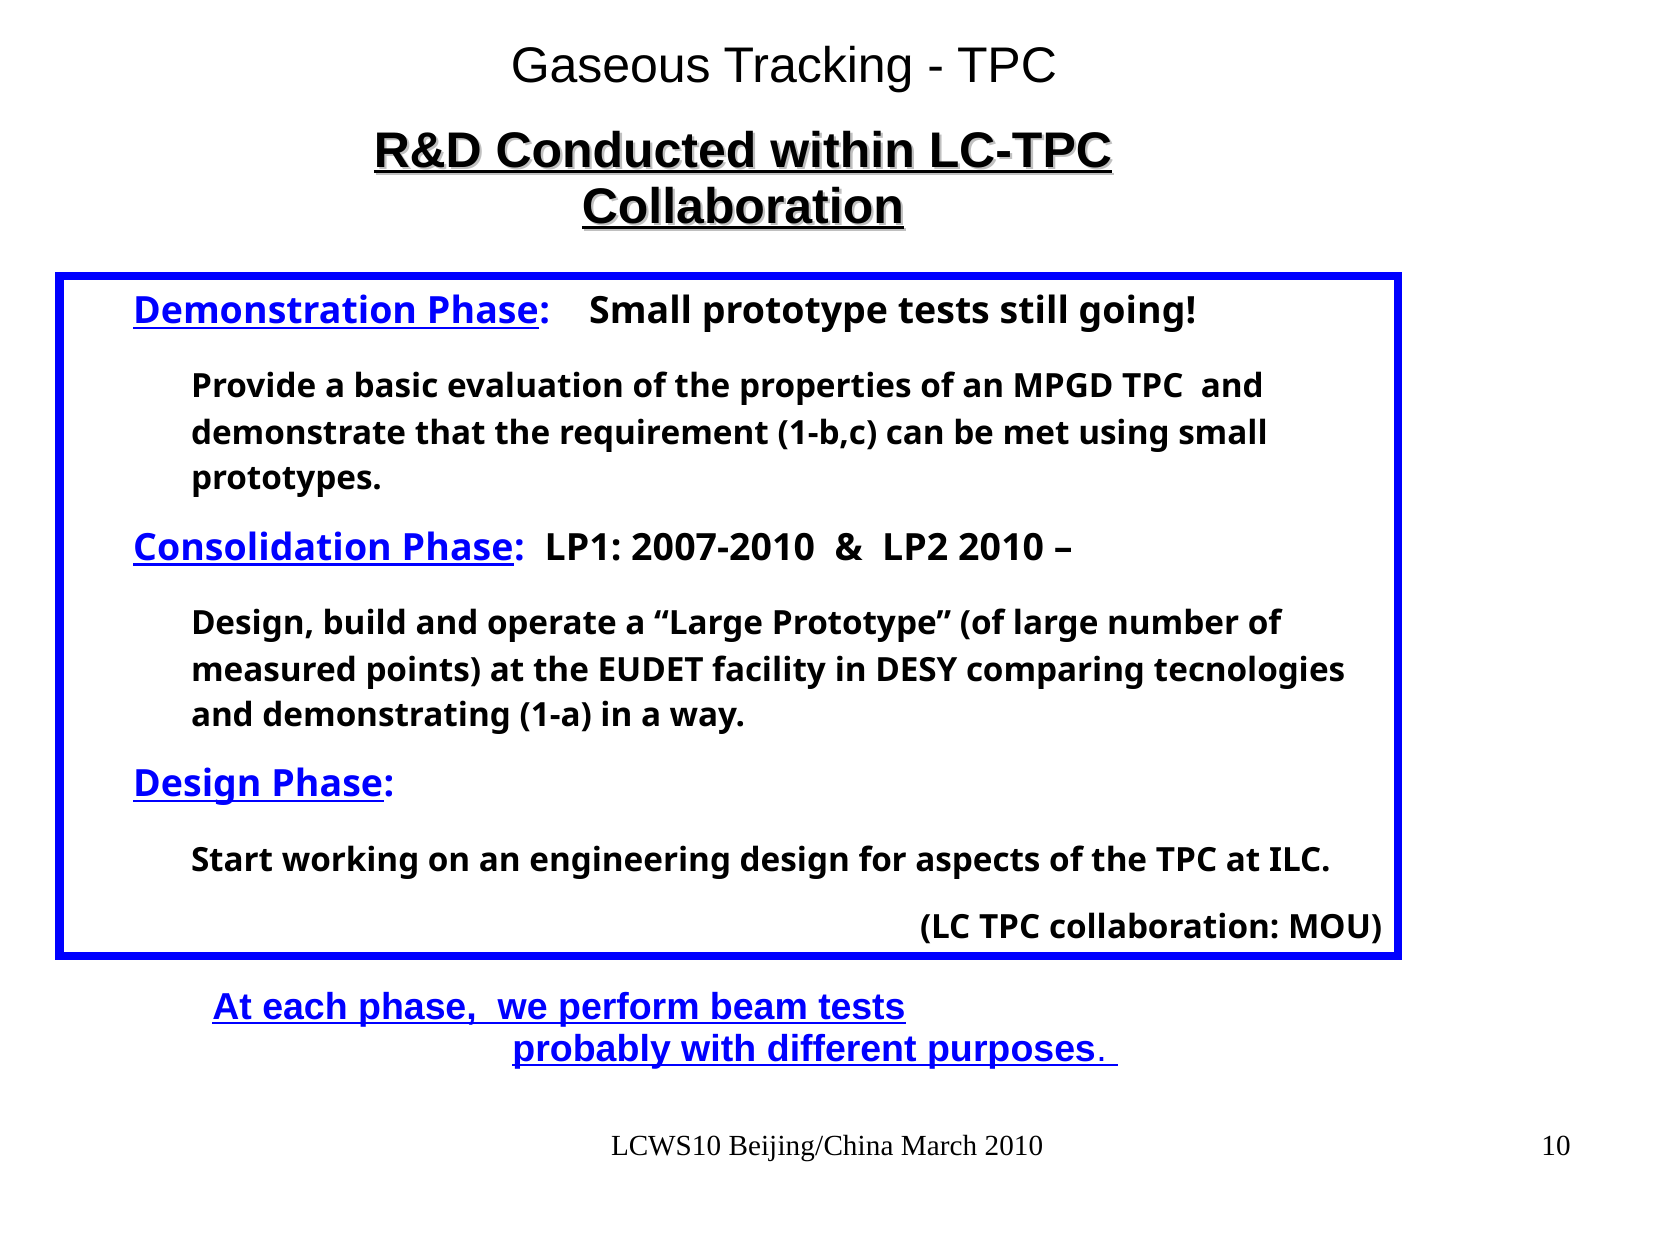

Gaseous Tracking - TPC
# R&D Conducted within LC-TPC Collaboration
Demonstration Phase: Small prototype tests still going!
	Provide a basic evaluation of the properties of an MPGD TPC and demonstrate that the requirement (1-b,c) can be met using small prototypes.
Consolidation Phase: LP1: 2007-2010 & LP2 2010 –
	Design, build and operate a “Large Prototype” (of large number of measured points) at the EUDET facility in DESY comparing tecnologies and demonstrating (1-a) in a way.
Design Phase:
	Start working on an engineering design for aspects of the TPC at ILC.
(LC TPC collaboration: MOU)
At each phase, we perform beam tests
		probably with different purposes.
LCWS10 Beijing/China March 2010
10